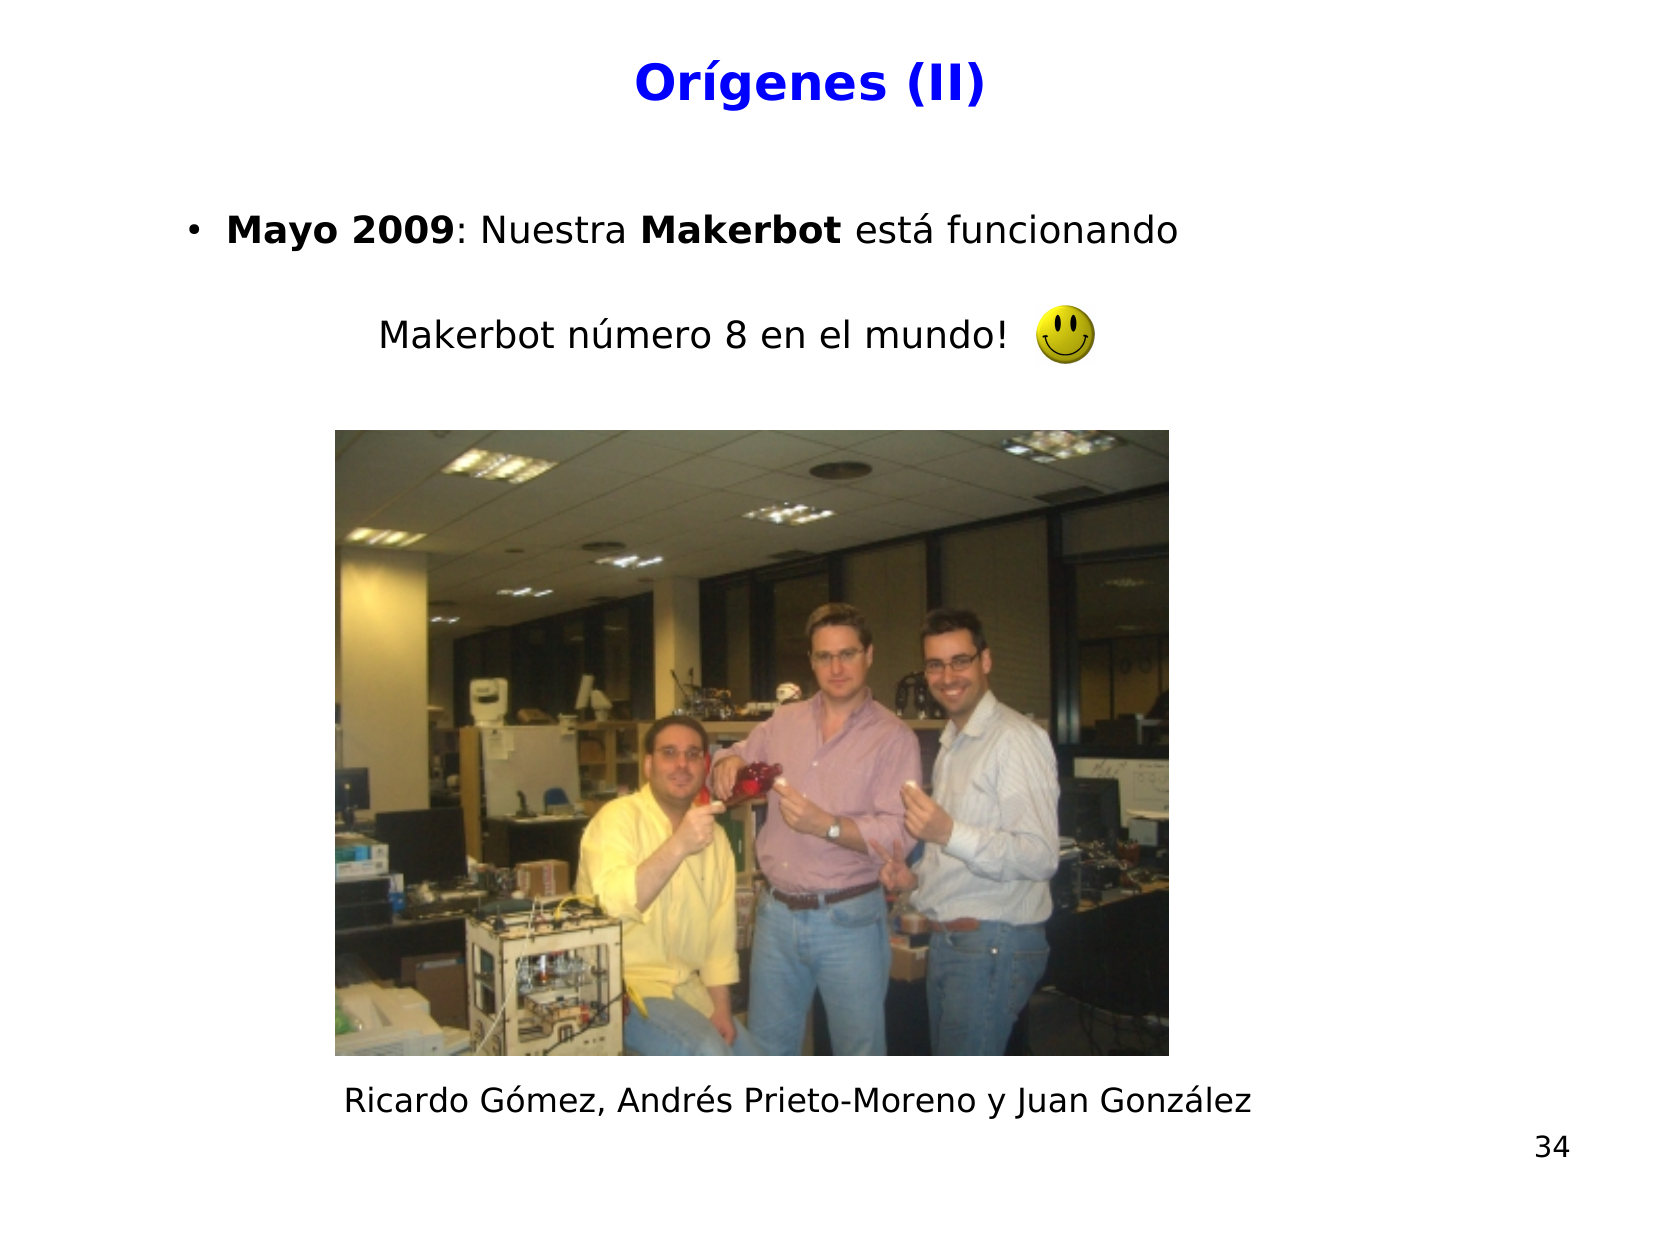

Orígenes (II)
 Mayo 2009: Nuestra Makerbot está funcionando
 Makerbot número 8 en el mundo!
 Ricardo Gómez, Andrés Prieto-Moreno y Juan González
34